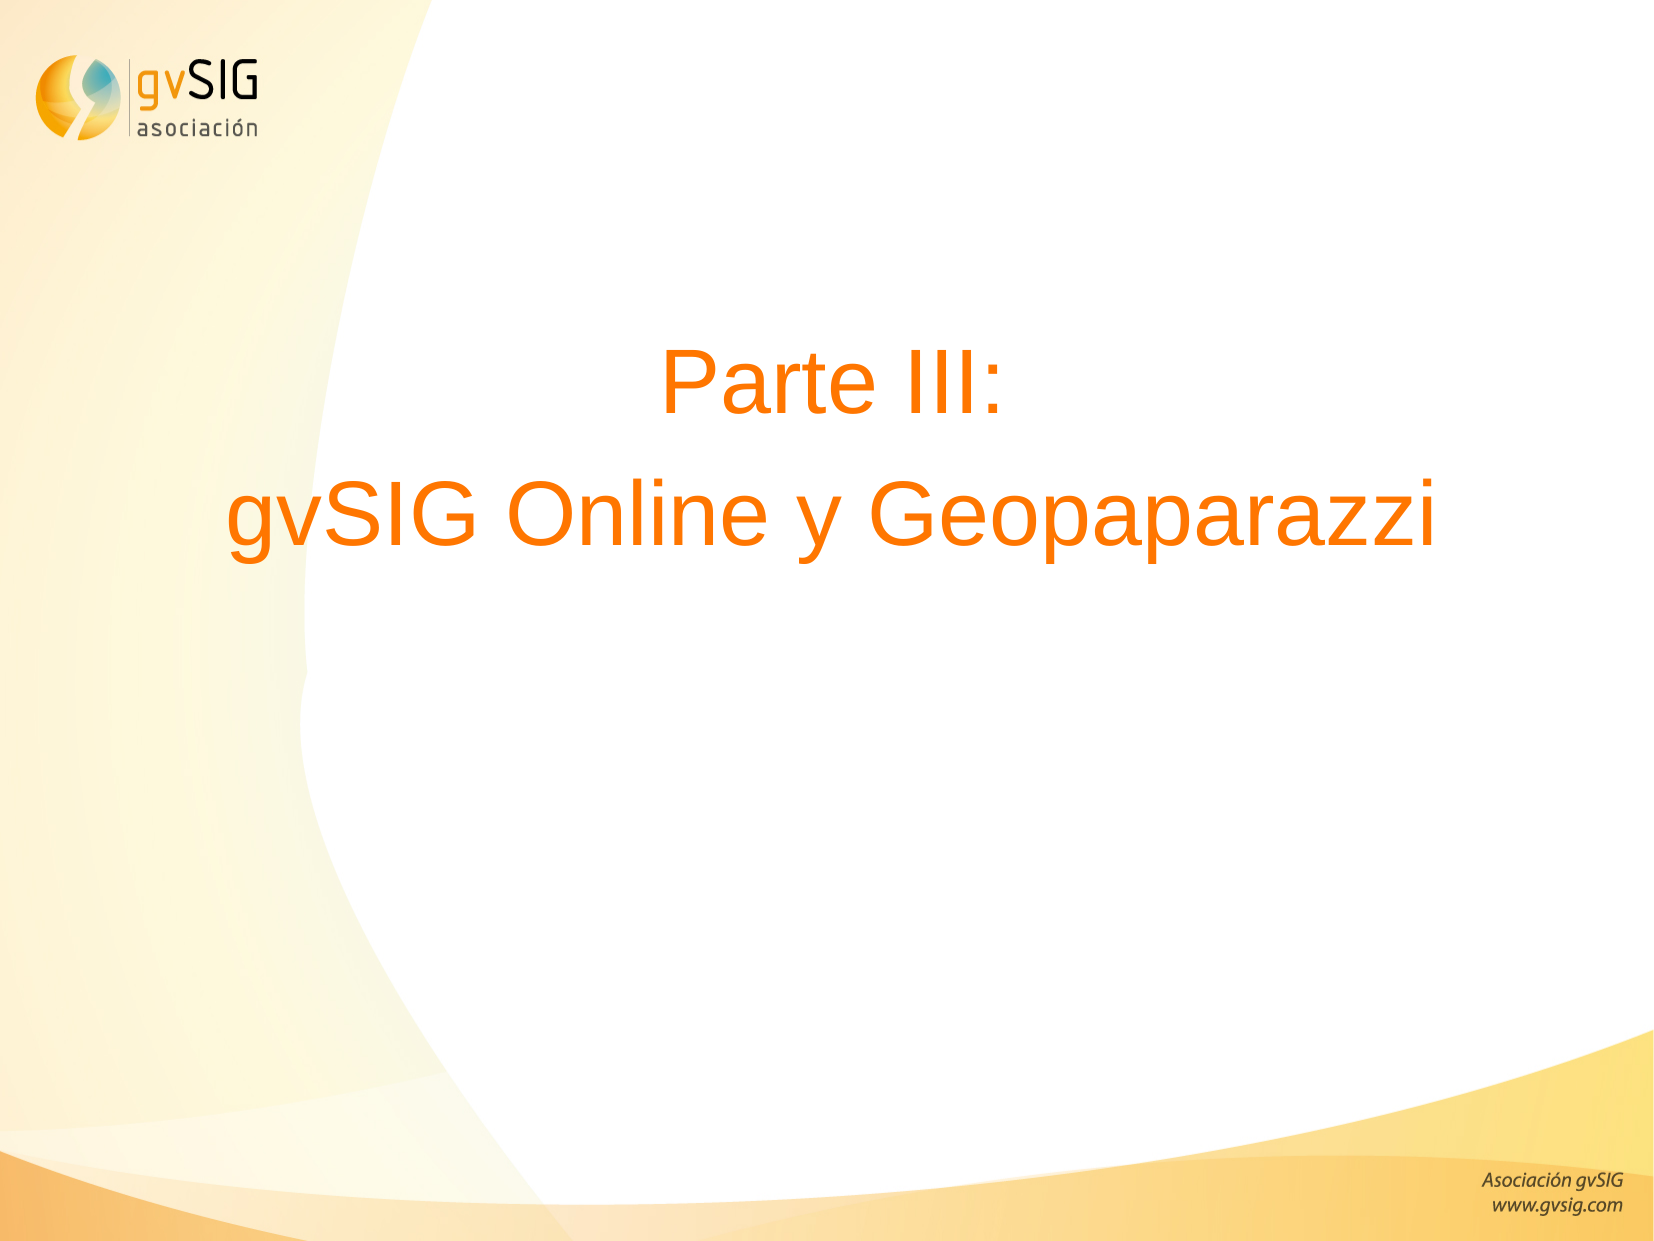

#
Parte III:
gvSIG Online y Geopaparazzi